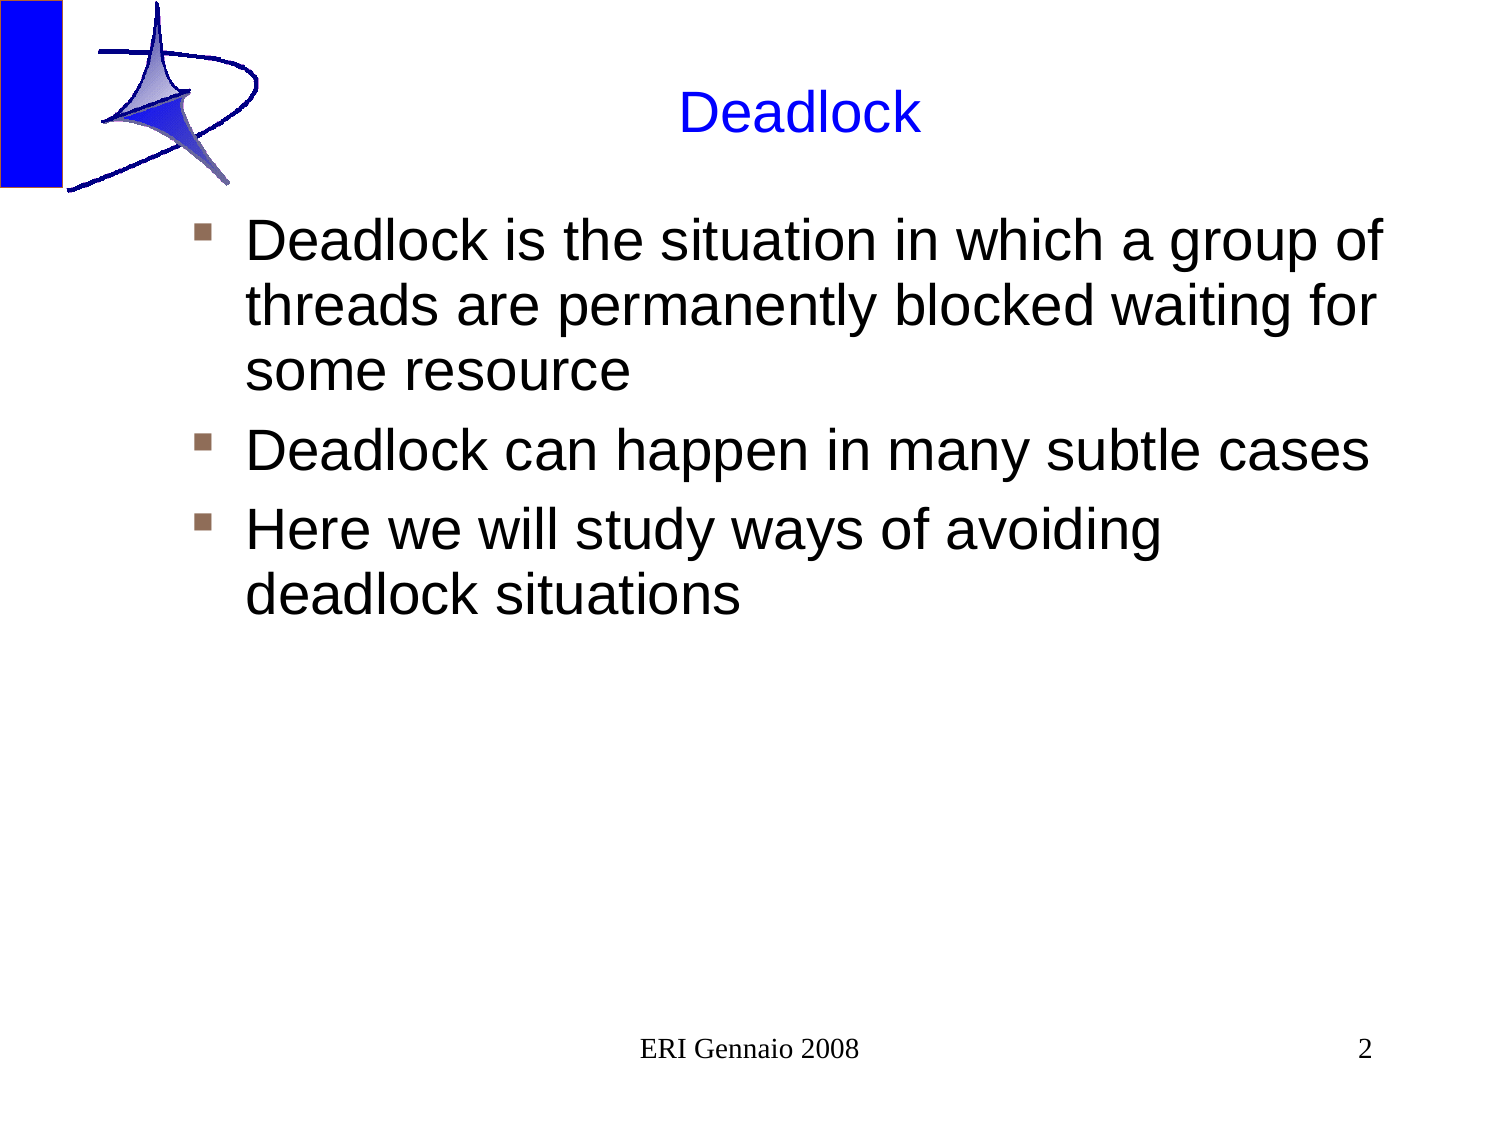

# Deadlock
Deadlock is the situation in which a group of threads are permanently blocked waiting for some resource
Deadlock can happen in many subtle cases
Here we will study ways of avoiding deadlock situations
ERI Gennaio 2008
2